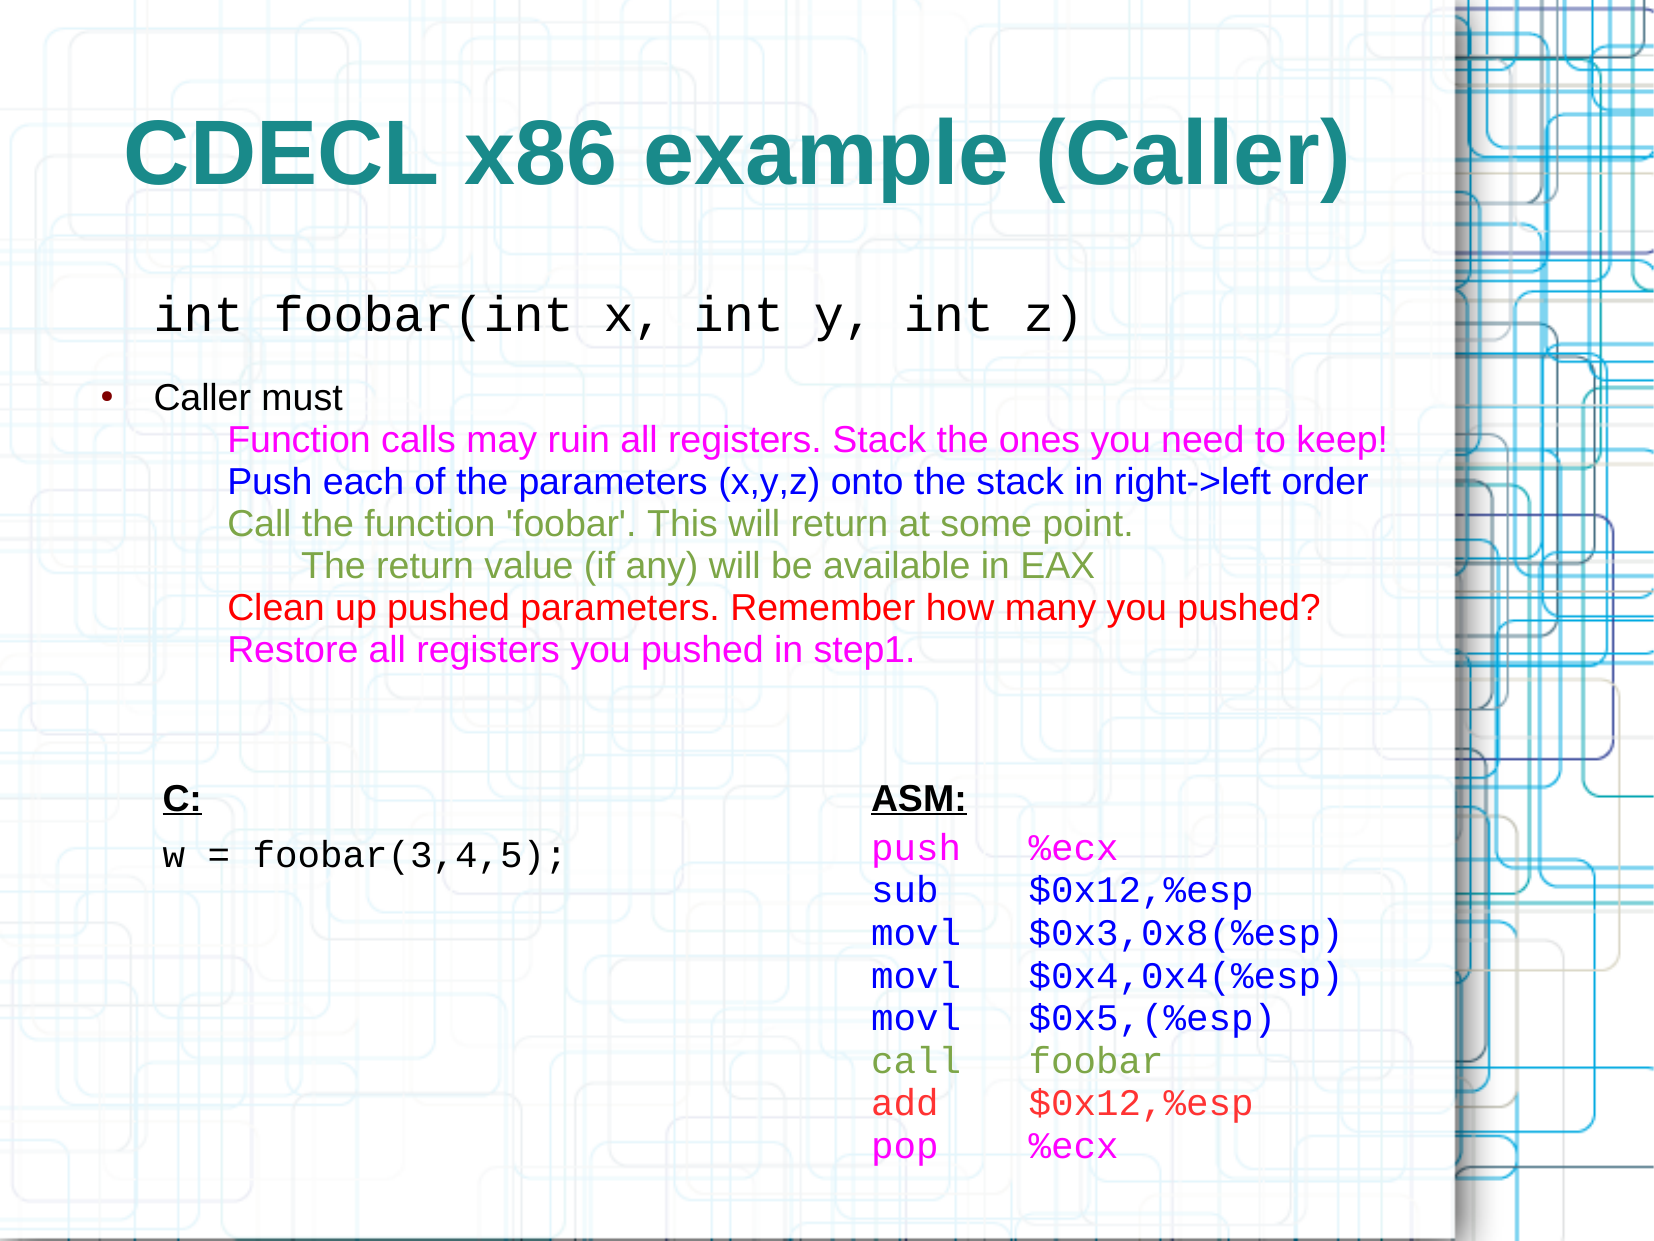

# CDECL x86 example (Caller)
int foobar(int x, int y, int z)
Caller must
	Function calls may ruin all registers. Stack the ones you need to keep!
	Push each of the parameters (x,y,z) onto the stack in right->left order
	Call the function 'foobar'. This will return at some point.
		The return value (if any) will be available in EAX
	Clean up pushed parameters. Remember how many you pushed?
	Restore all registers you pushed in step1.
C:
ASM:
push %ecx
sub $0x12,%esp
movl $0x3,0x8(%esp)
movl $0x4,0x4(%esp)
movl $0x5,(%esp)
call foobar
add $0x12,%esp
pop %ecx
w = foobar(3,4,5);